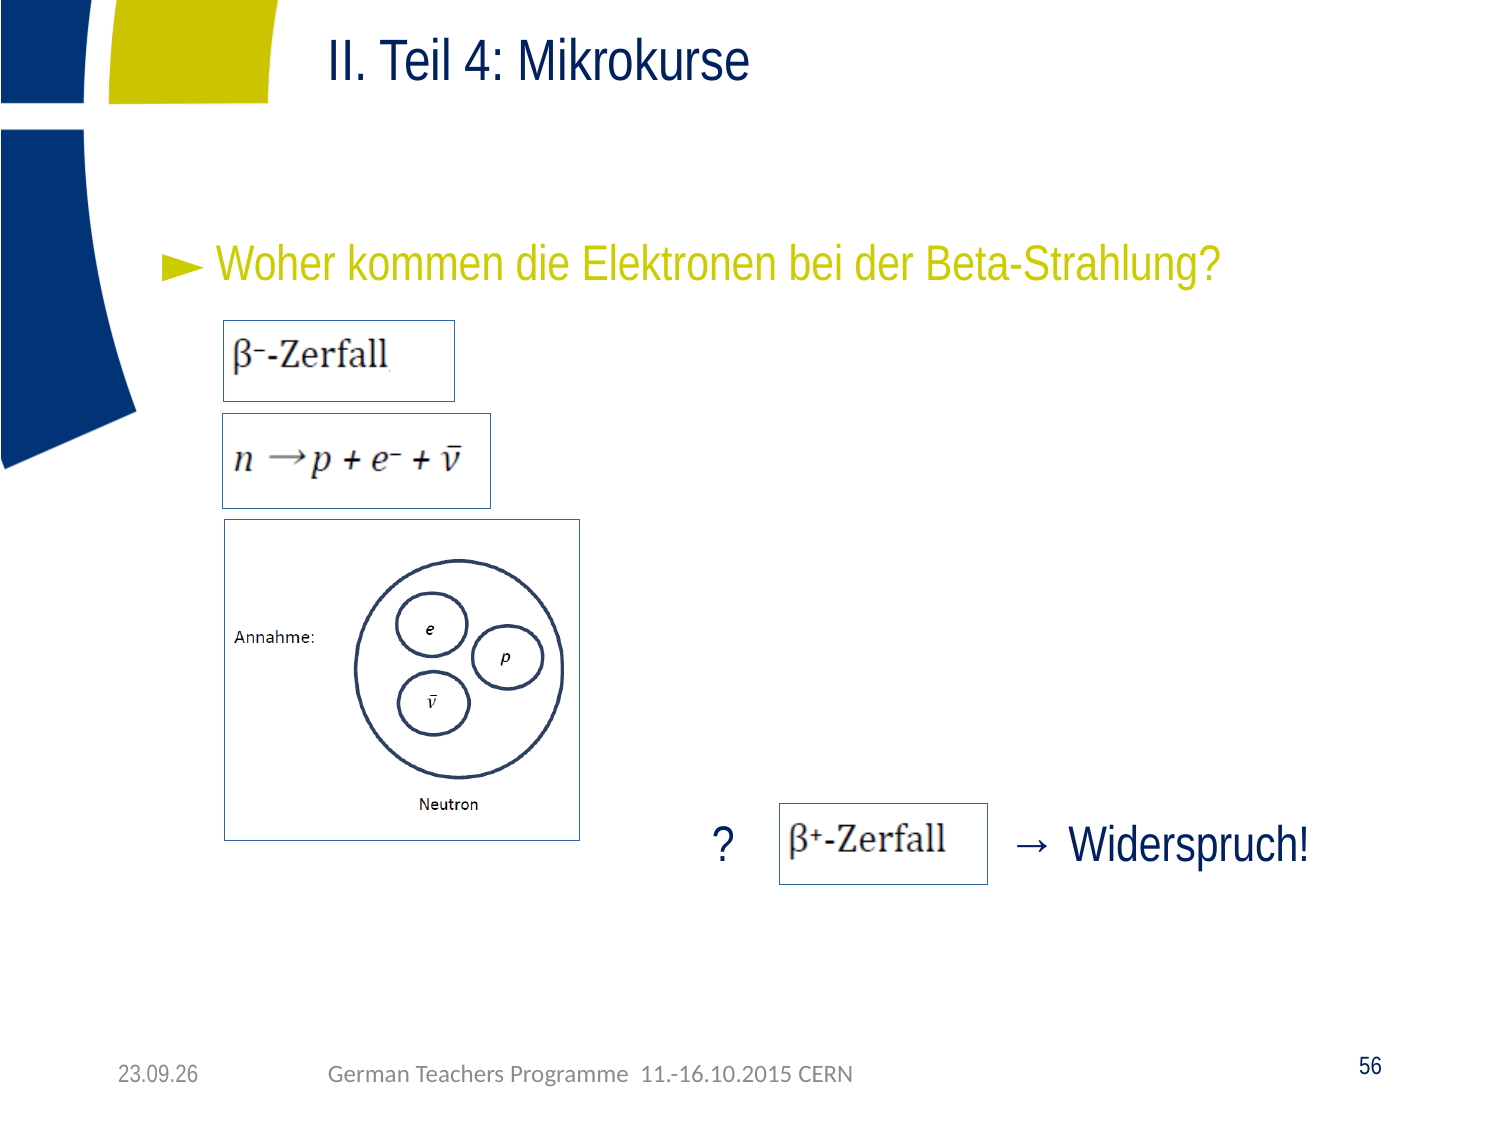

II. Teil 4: Mikrokurse
# Woher kommen die Elektronen bei der Beta-Strahlung?
?				→ Widerspruch!
German Teachers Programme 11.-16.10.2015 CERN